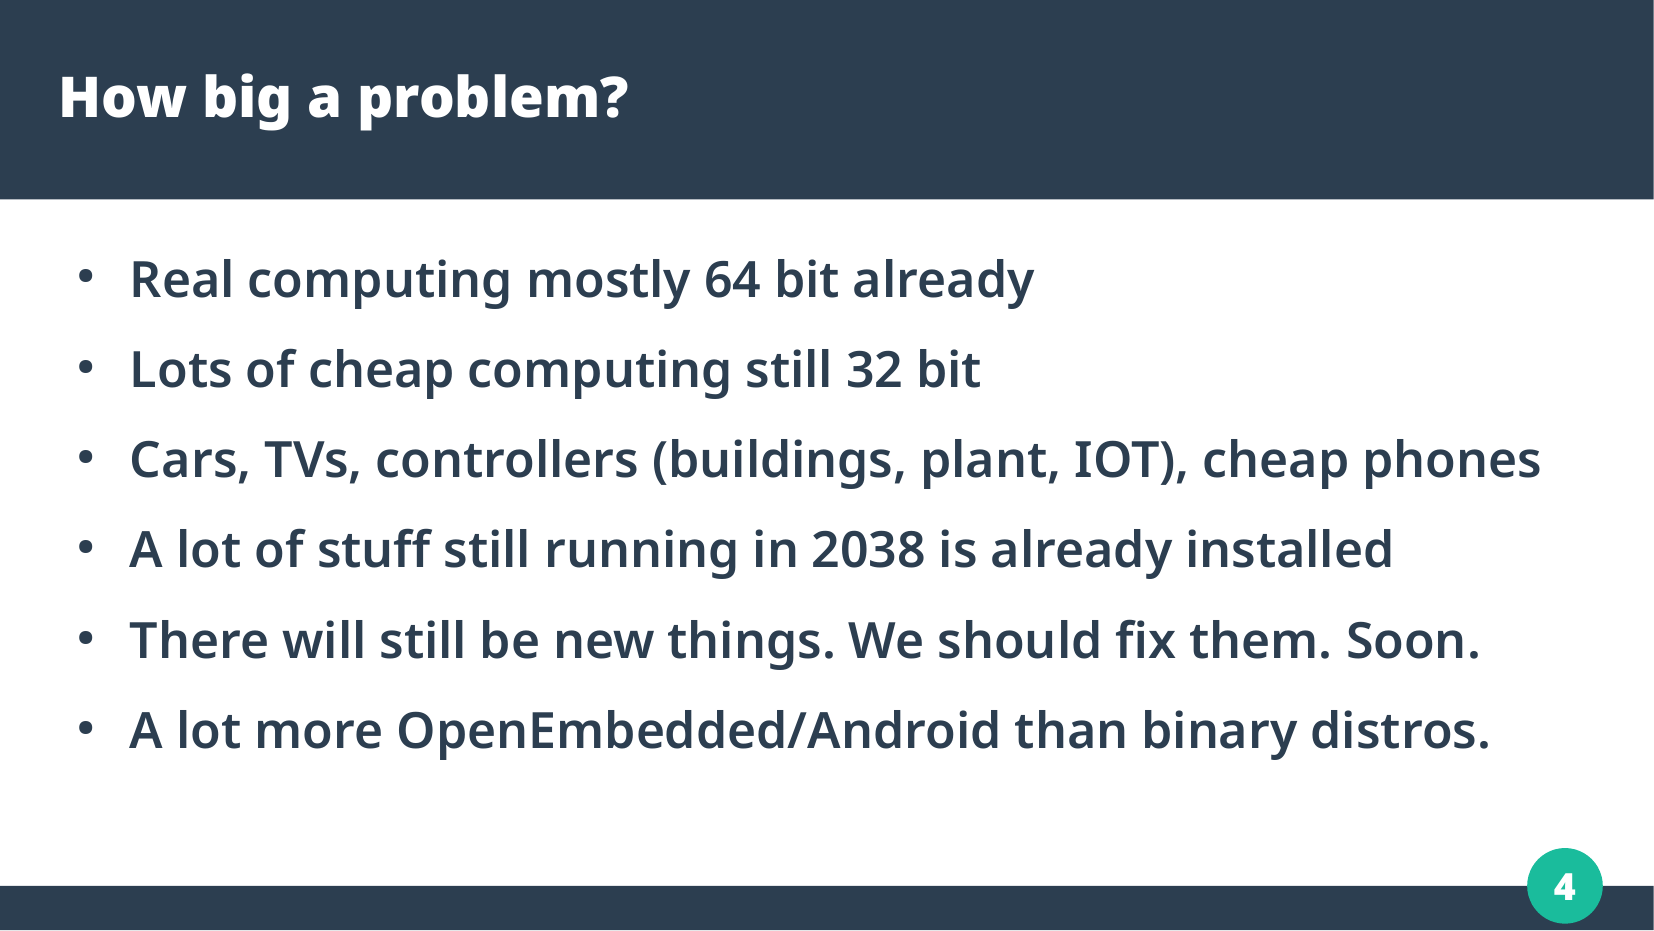

# How big a problem?
Real computing mostly 64 bit already
Lots of cheap computing still 32 bit
Cars, TVs, controllers (buildings, plant, IOT), cheap phones
A lot of stuff still running in 2038 is already installed
There will still be new things. We should fix them. Soon.
A lot more OpenEmbedded/Android than binary distros.